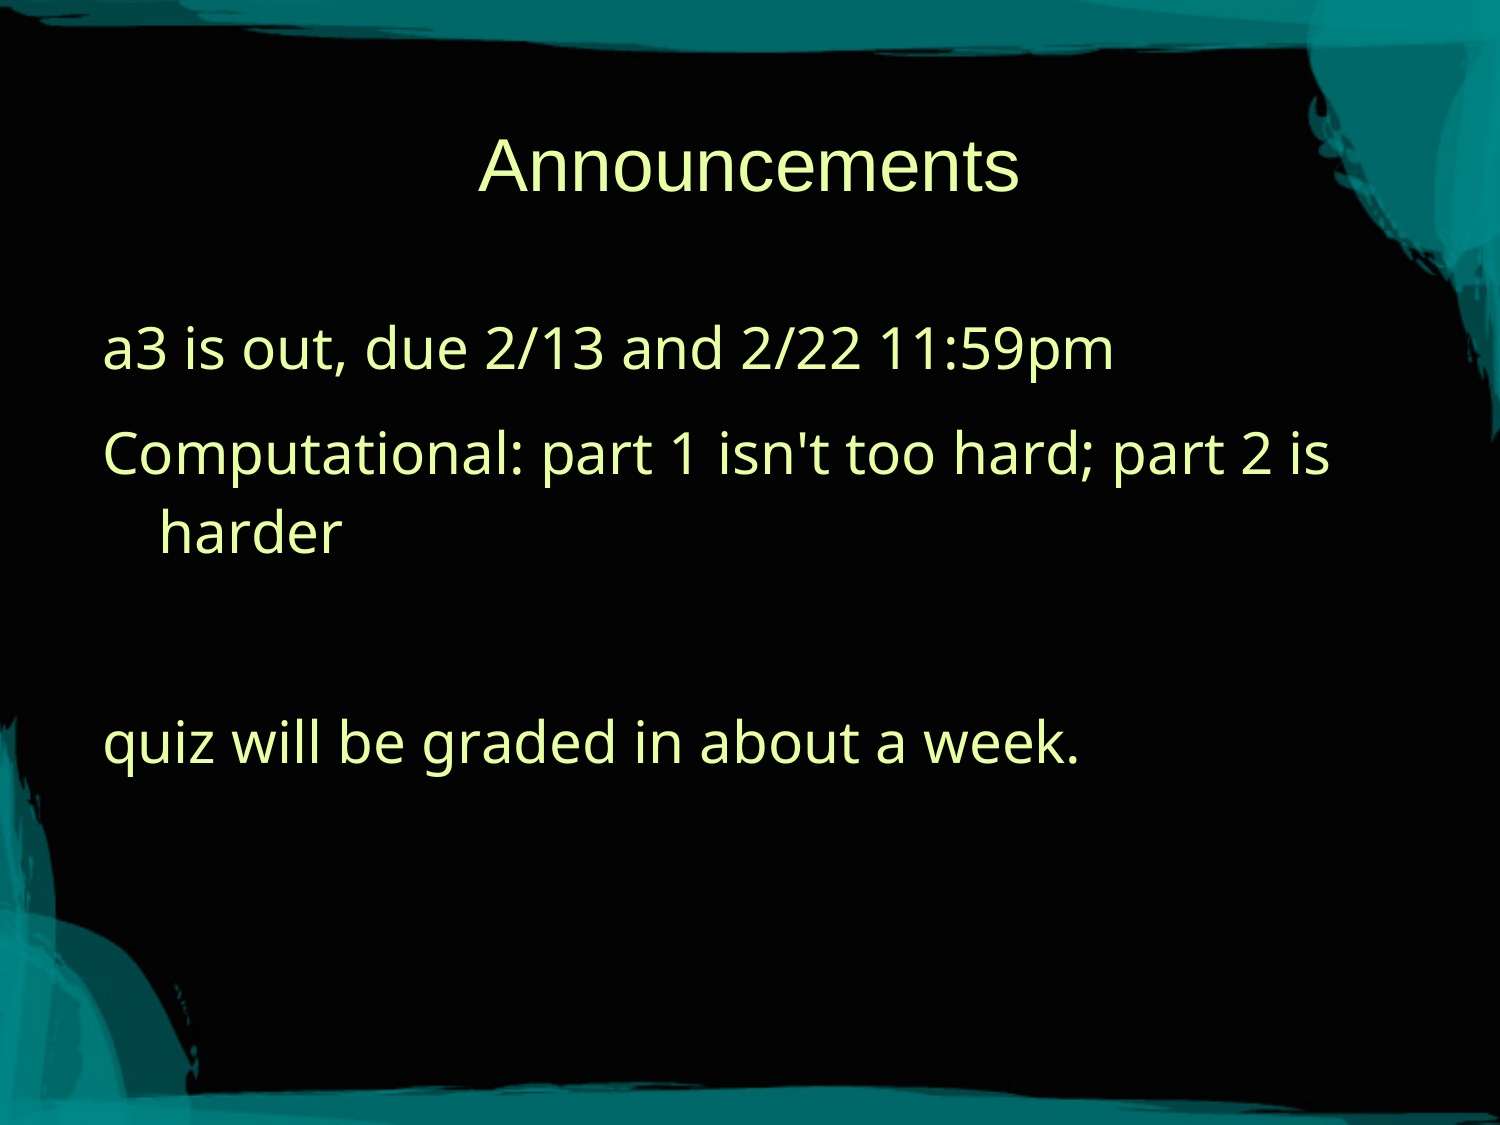

# Announcements
a3 is out, due 2/13 and 2/22 11:59pm
Computational: part 1 isn't too hard; part 2 is harder
quiz will be graded in about a week.